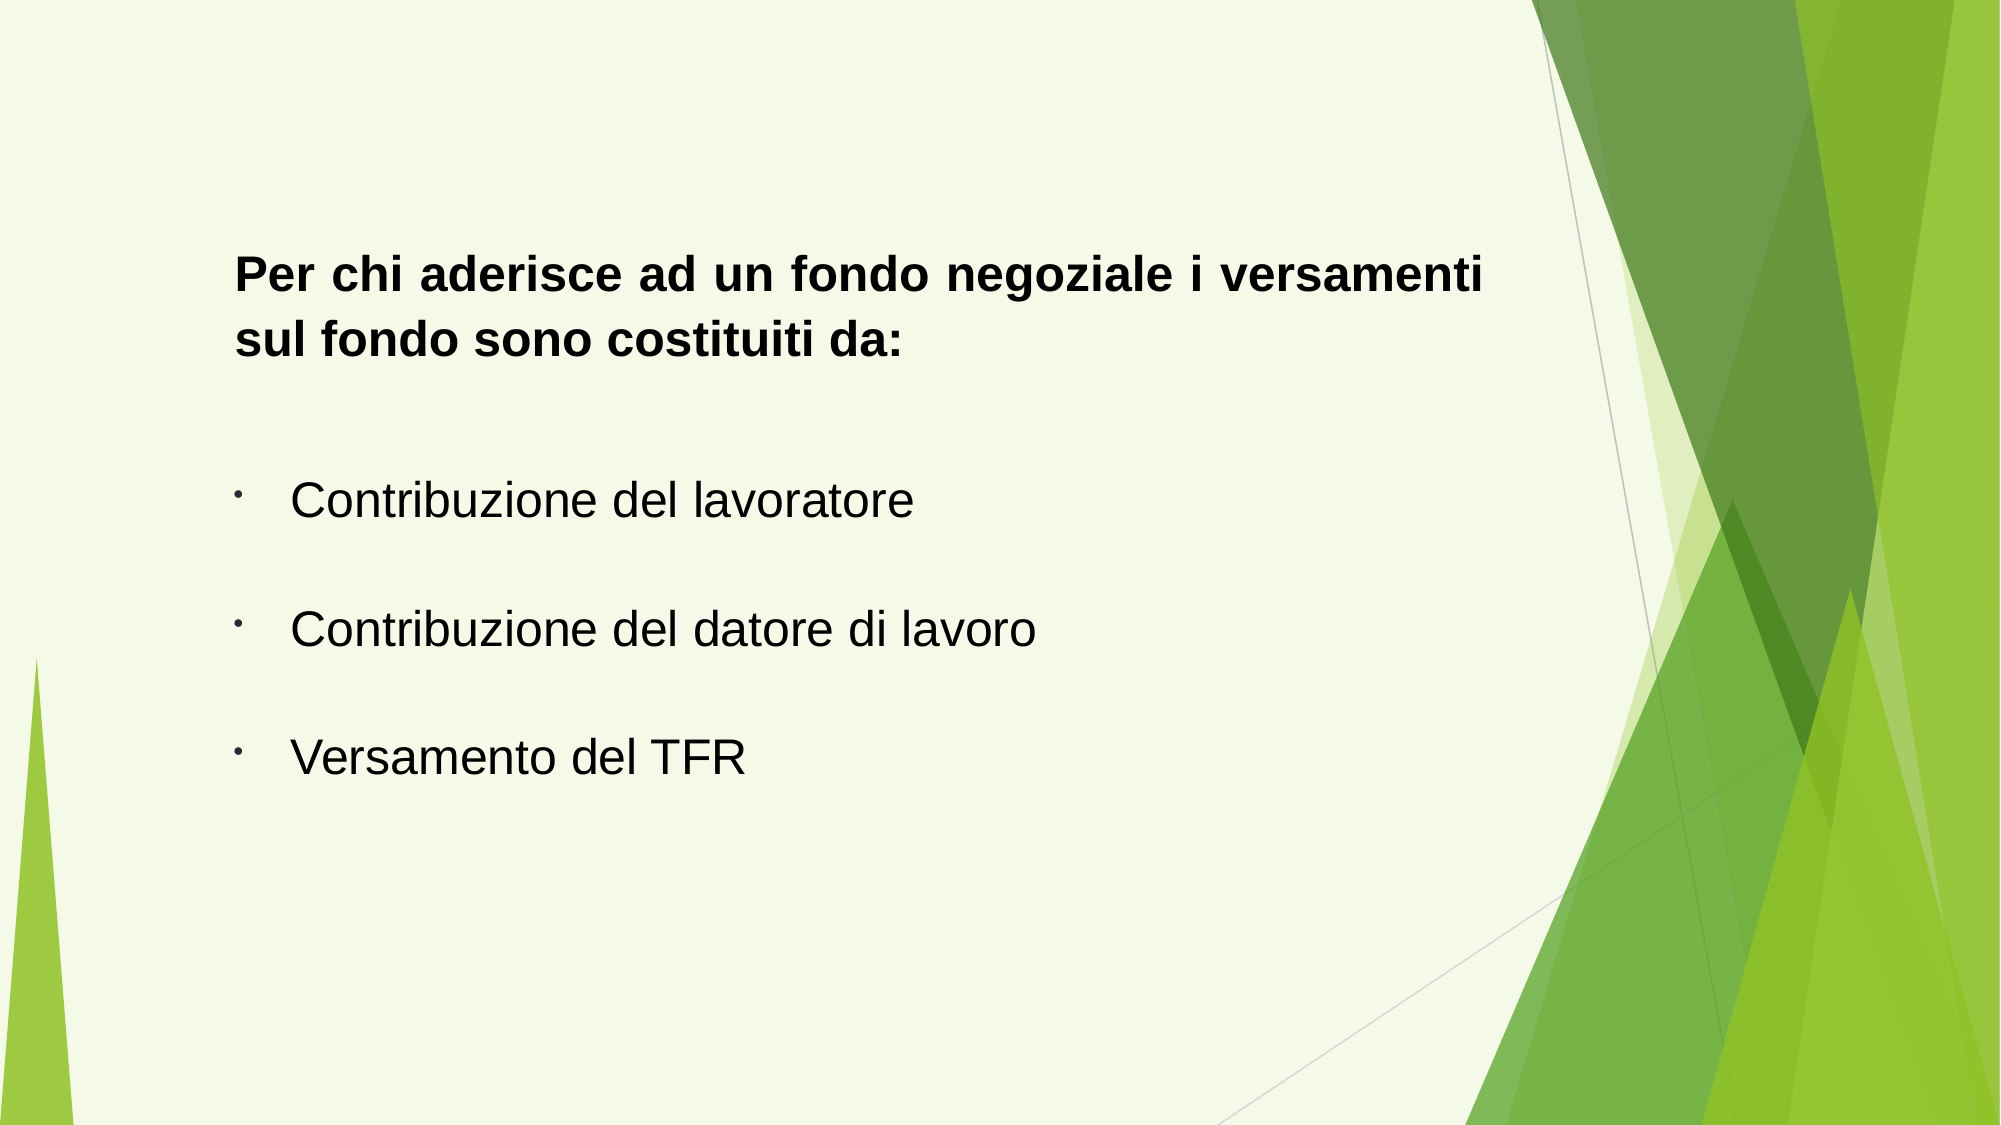

Per chi aderisce ad un fondo negoziale i versamenti sul fondo sono costituiti da:
Contribuzione del lavoratore
Contribuzione del datore di lavoro
Versamento del TFR